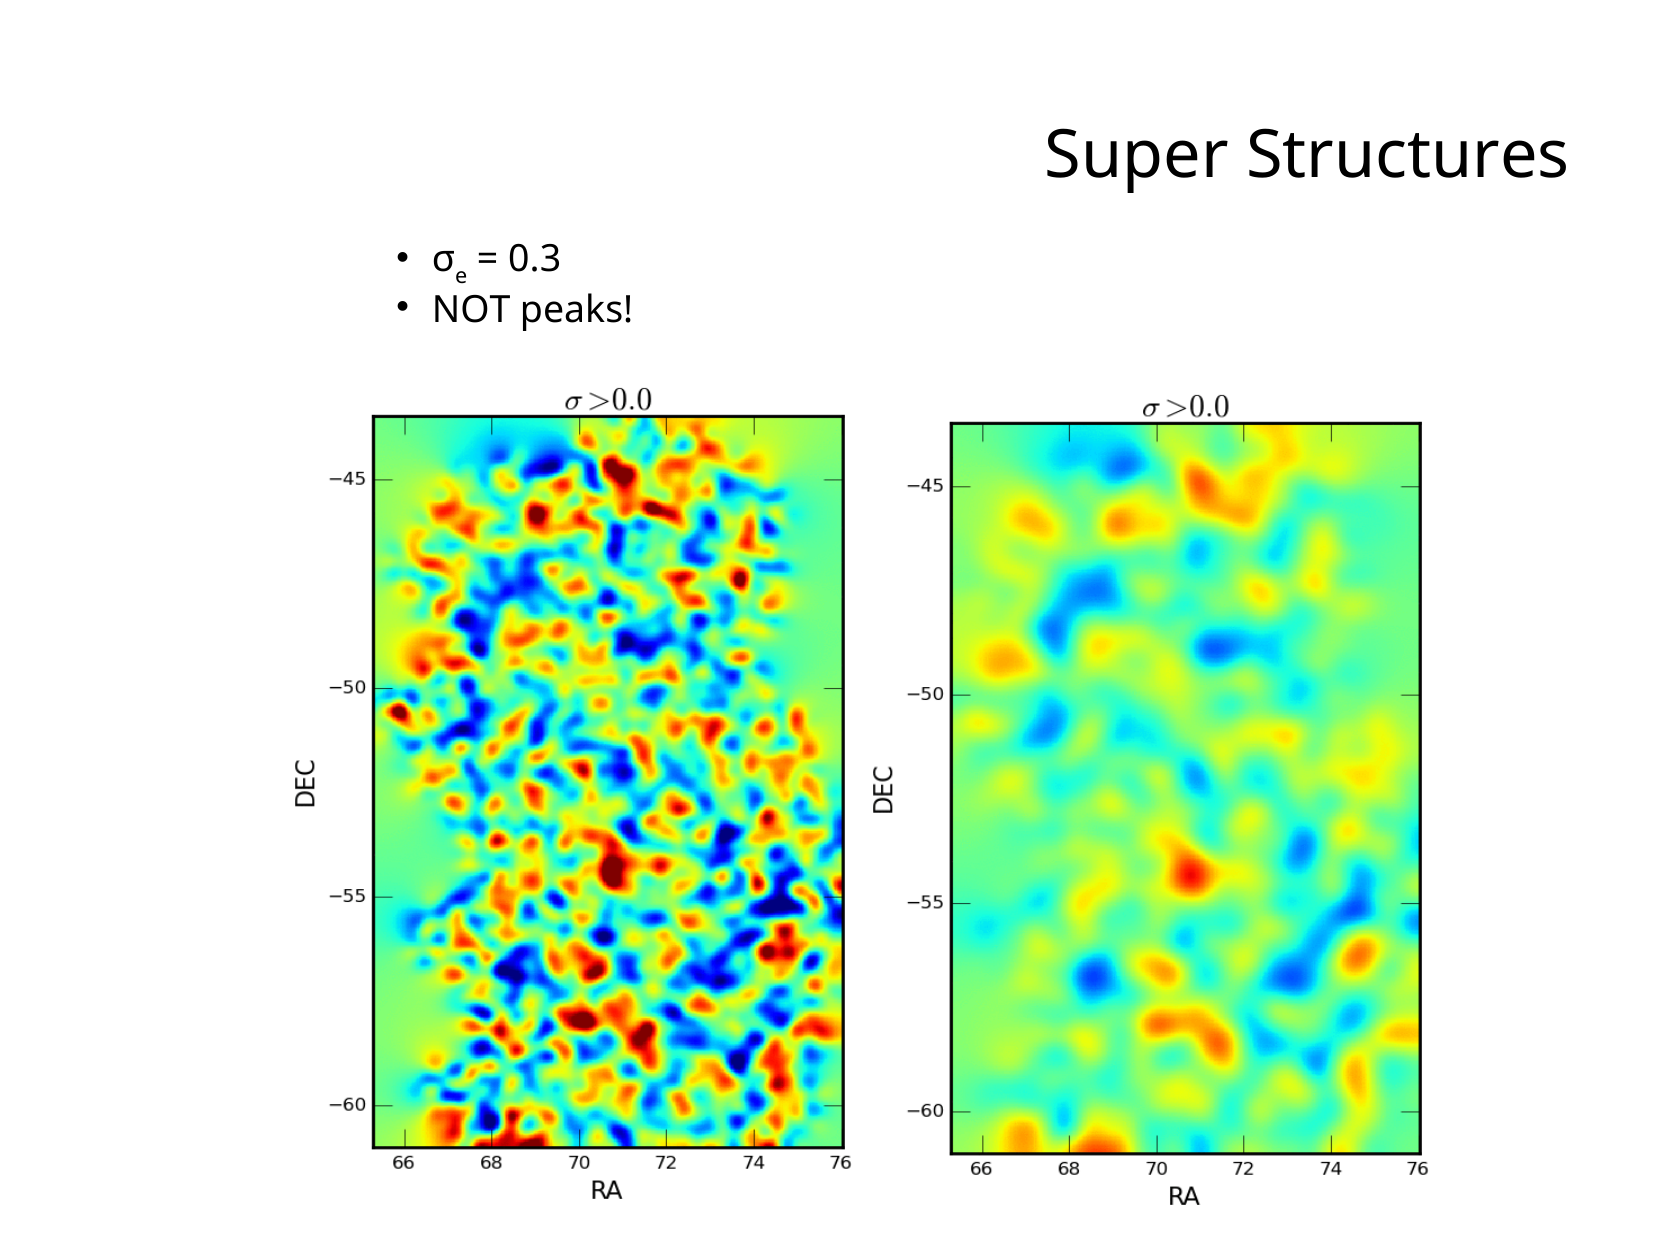

# Super Structures
σe = 0.3
NOT peaks!